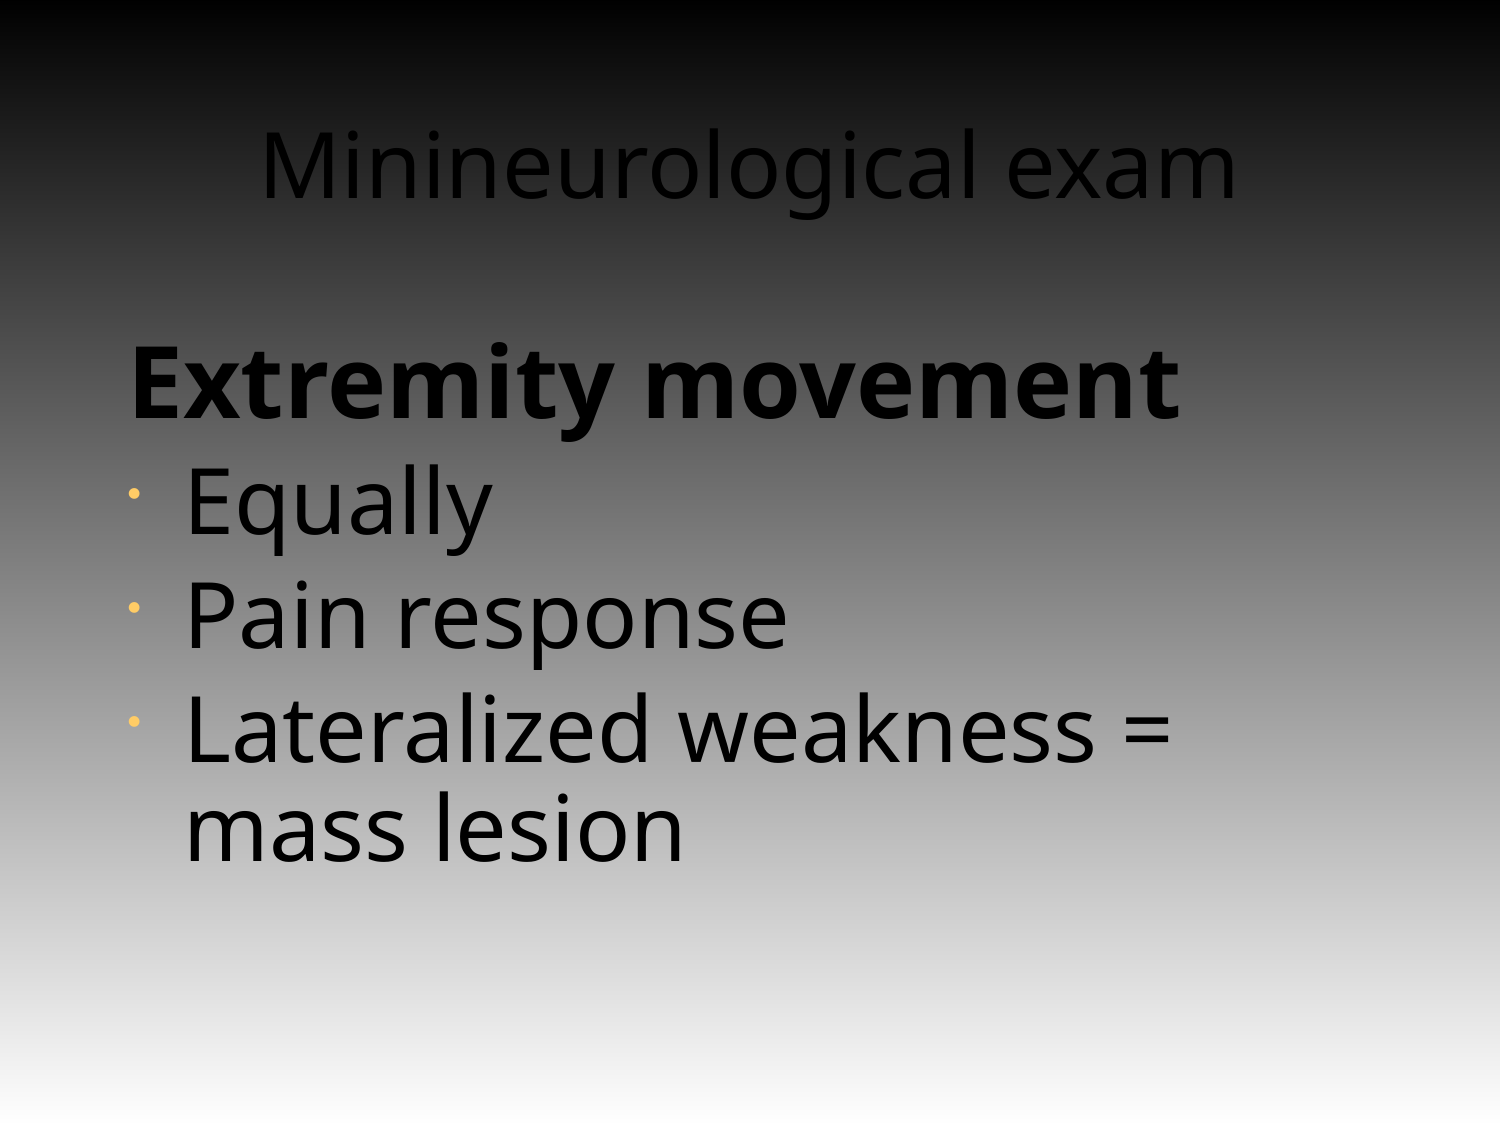

# Minineurological exam
Extremity movement
Equally
Pain response
Lateralized weakness = mass lesion